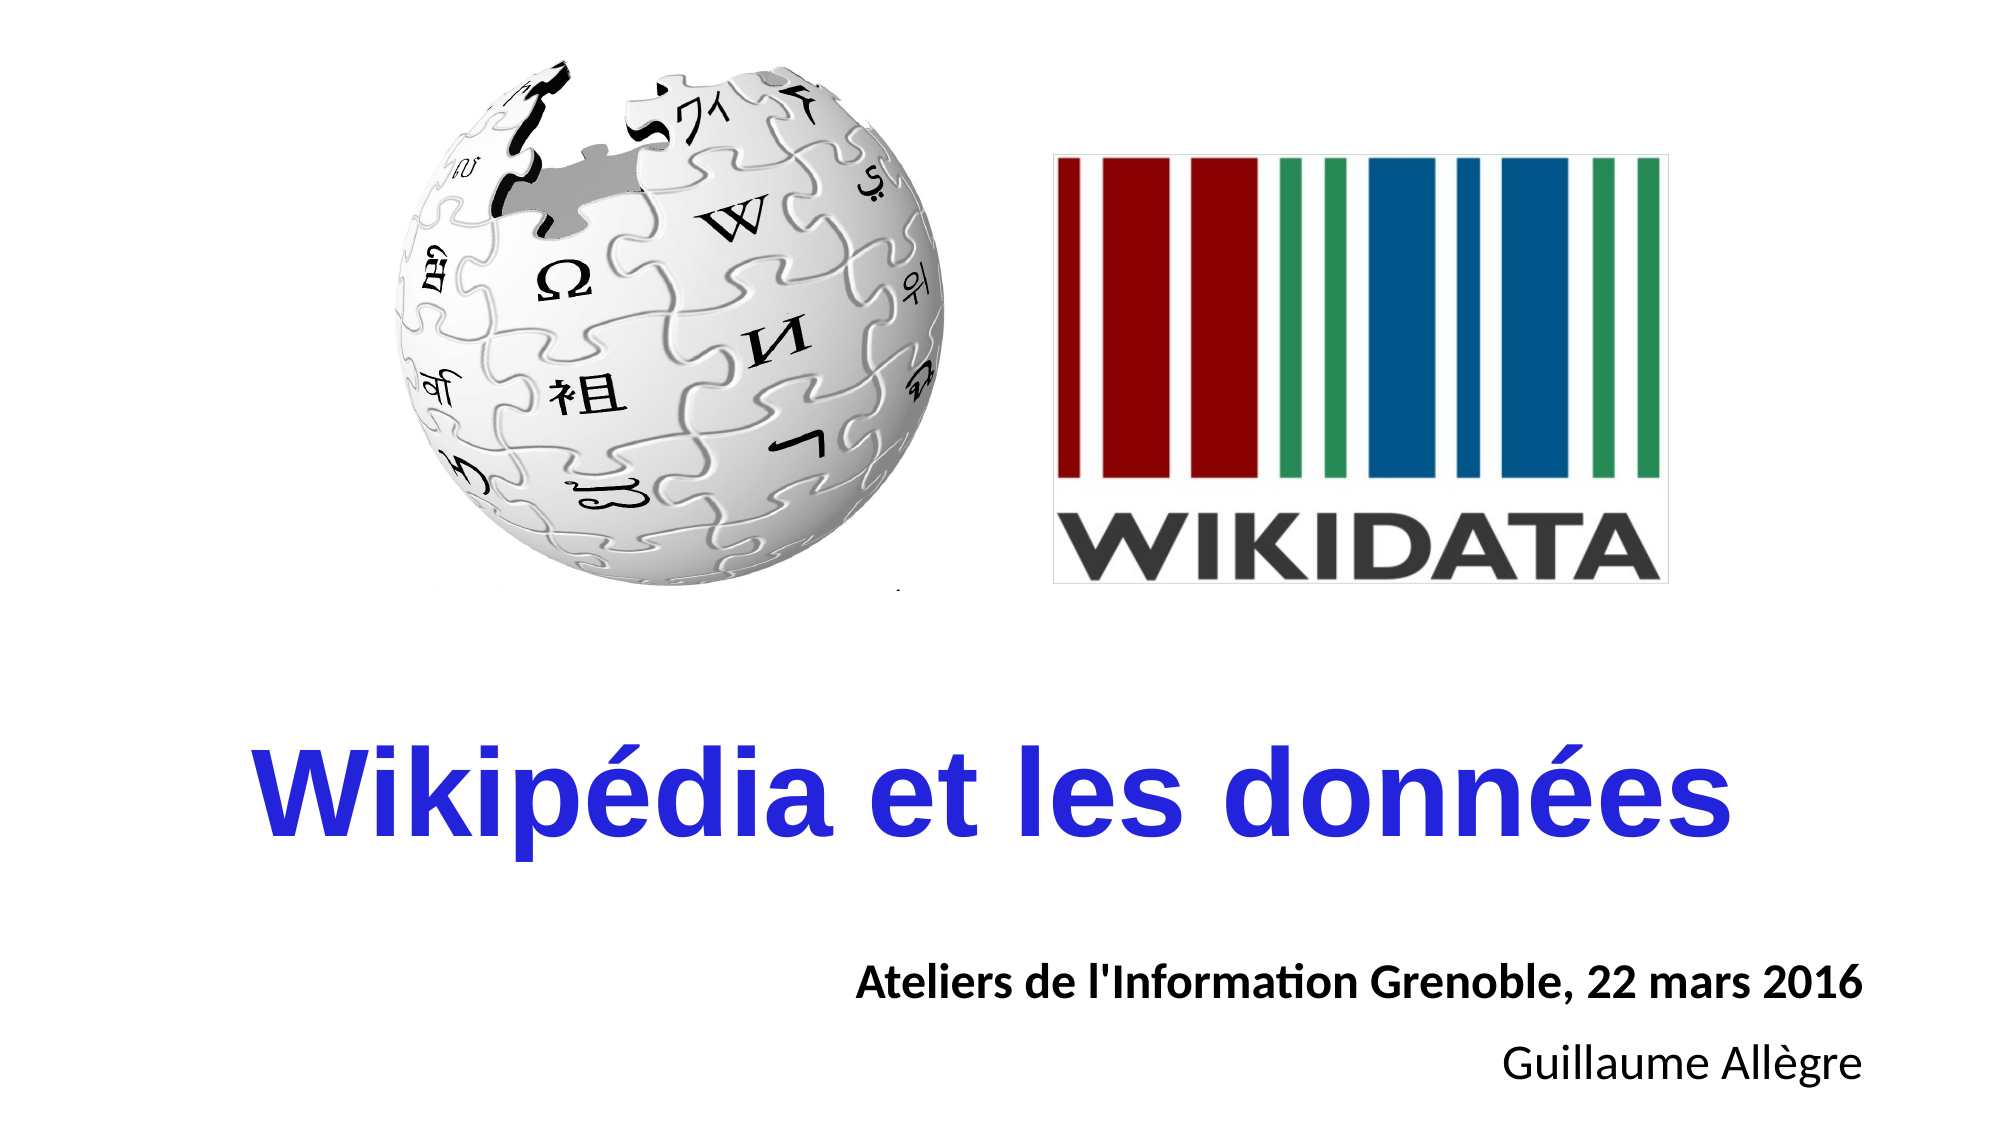

Wikipédia et les données
# Ateliers de l'Information Grenoble, 22 mars 2016
Guillaume Allègre